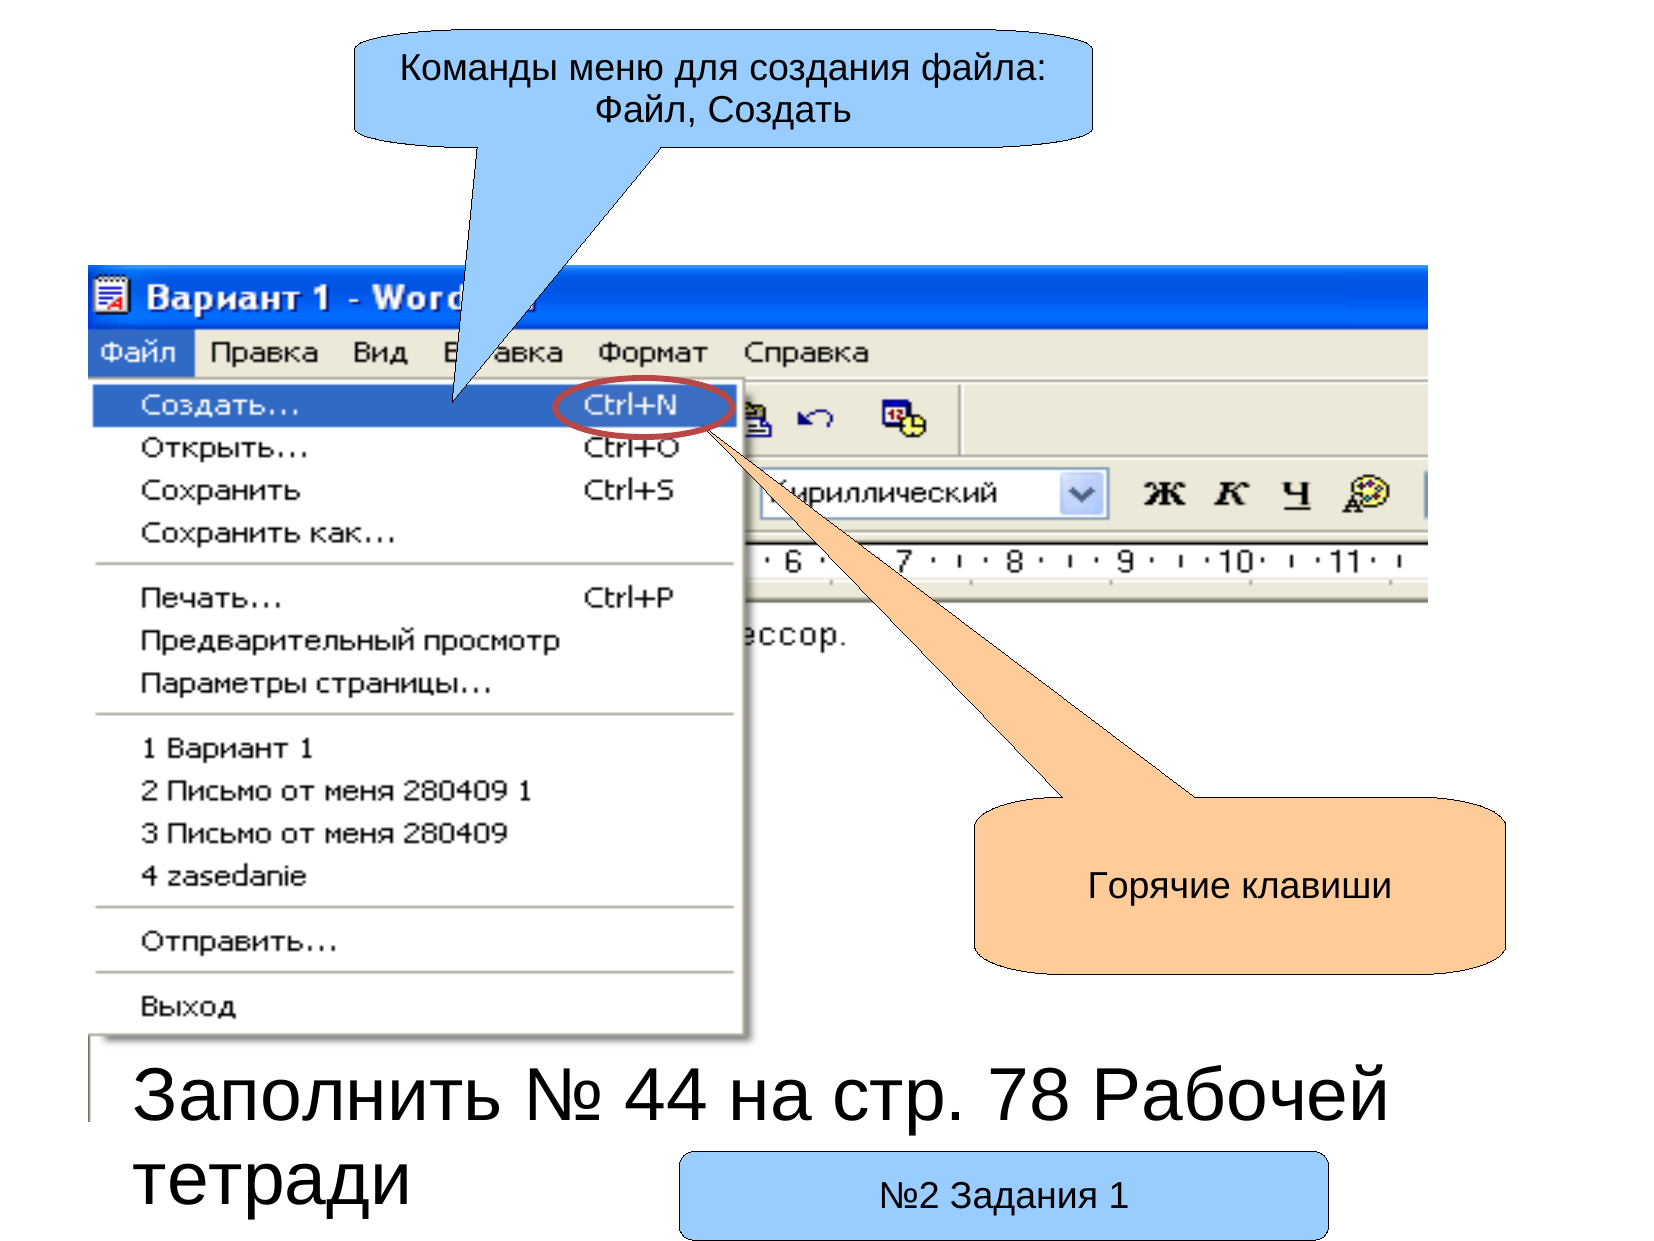

Команды меню для создания файла:
Файл, Создать
Горячие клавиши
Заполнить № 44 на стр. 78 Рабочей тетради
№2 Задания 1